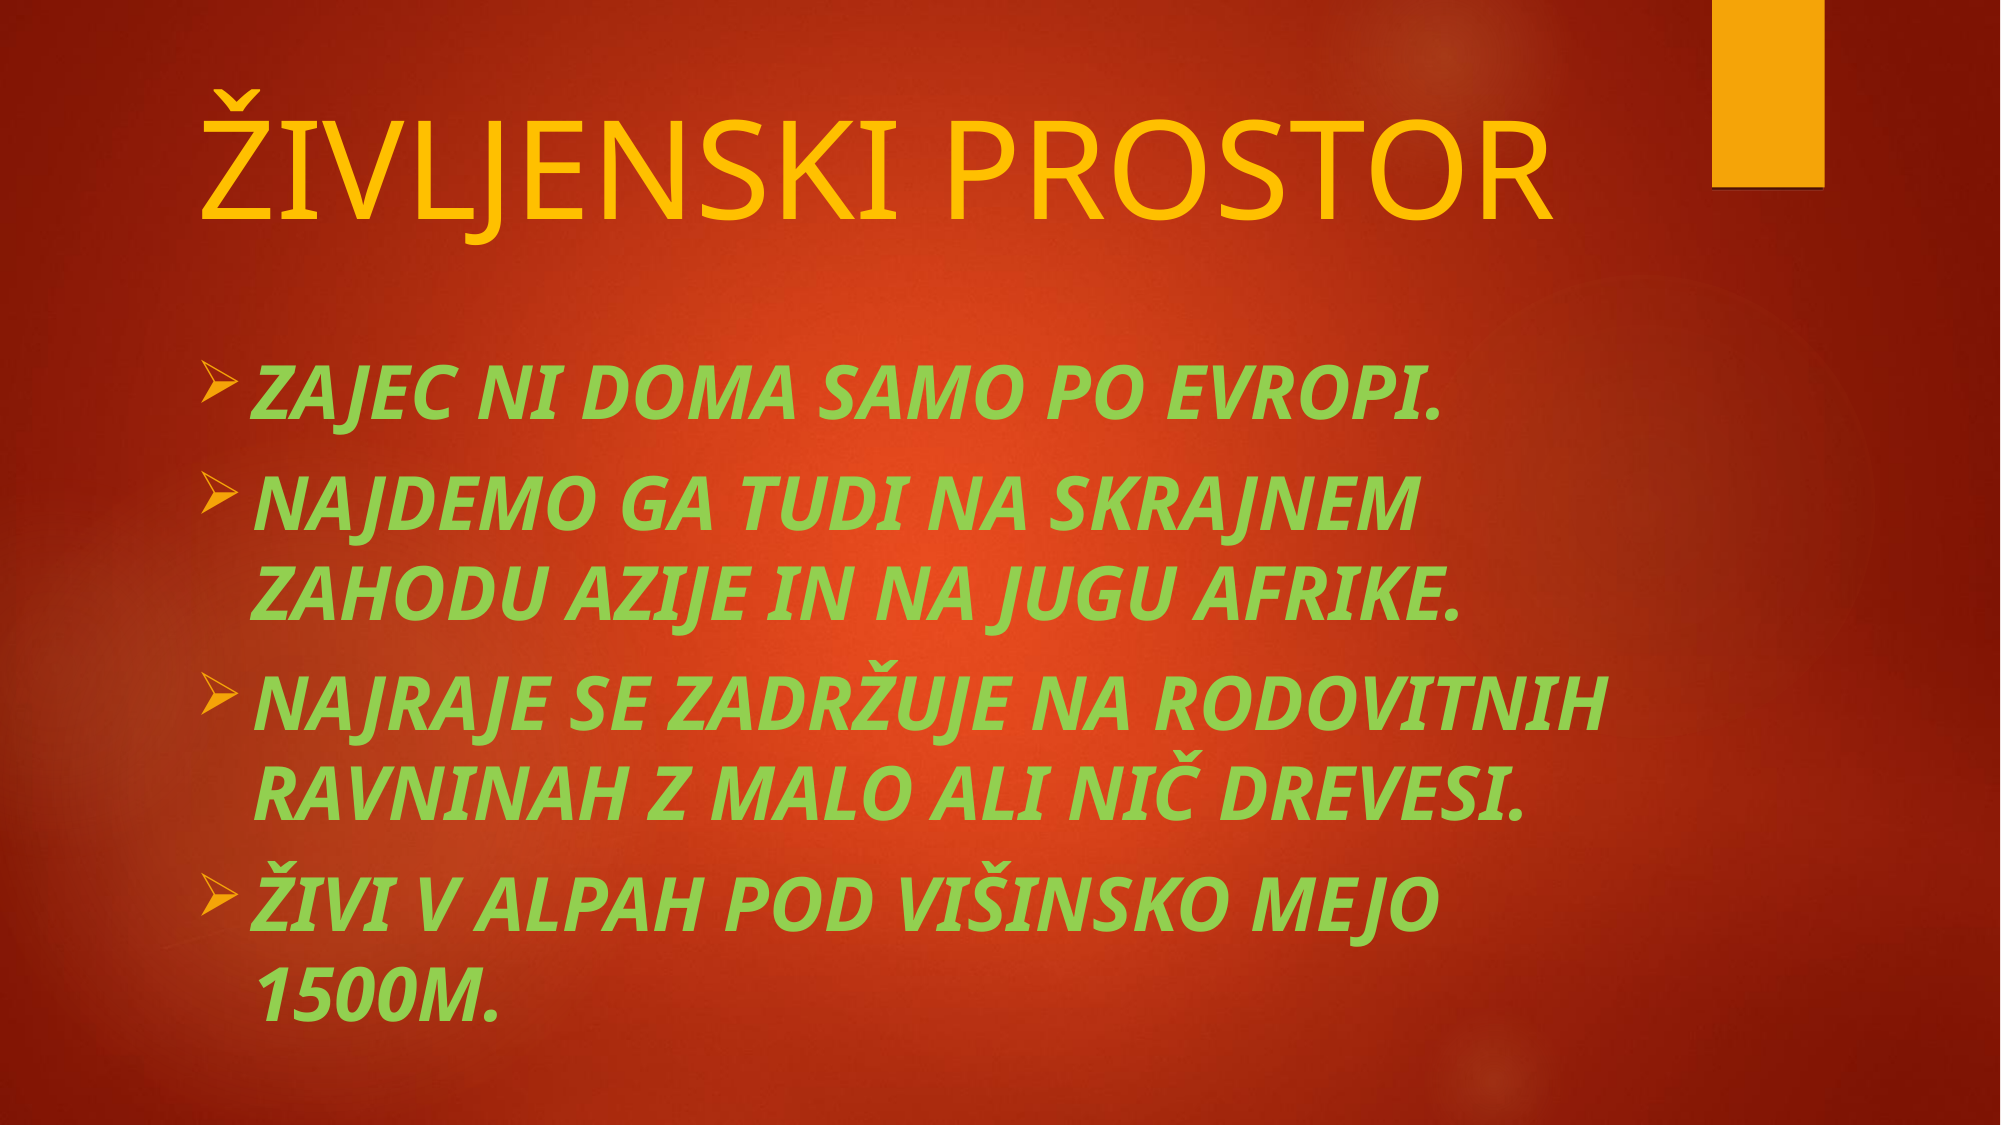

# ŽIVLJENSKI PROSTOR
ZAJEC NI DOMA SAMO PO EVROPI.
NAJDEMO GA TUDI NA SKRAJNEM ZAHODU AZIJE IN NA JUGU AFRIKE.
NAJRAJE SE ZADRŽUJE NA RODOVITNIH RAVNINAH Z MALO ALI NIČ DREVESI.
ŽIVI V ALPAH POD VIŠINSKO MEJO 1500M.